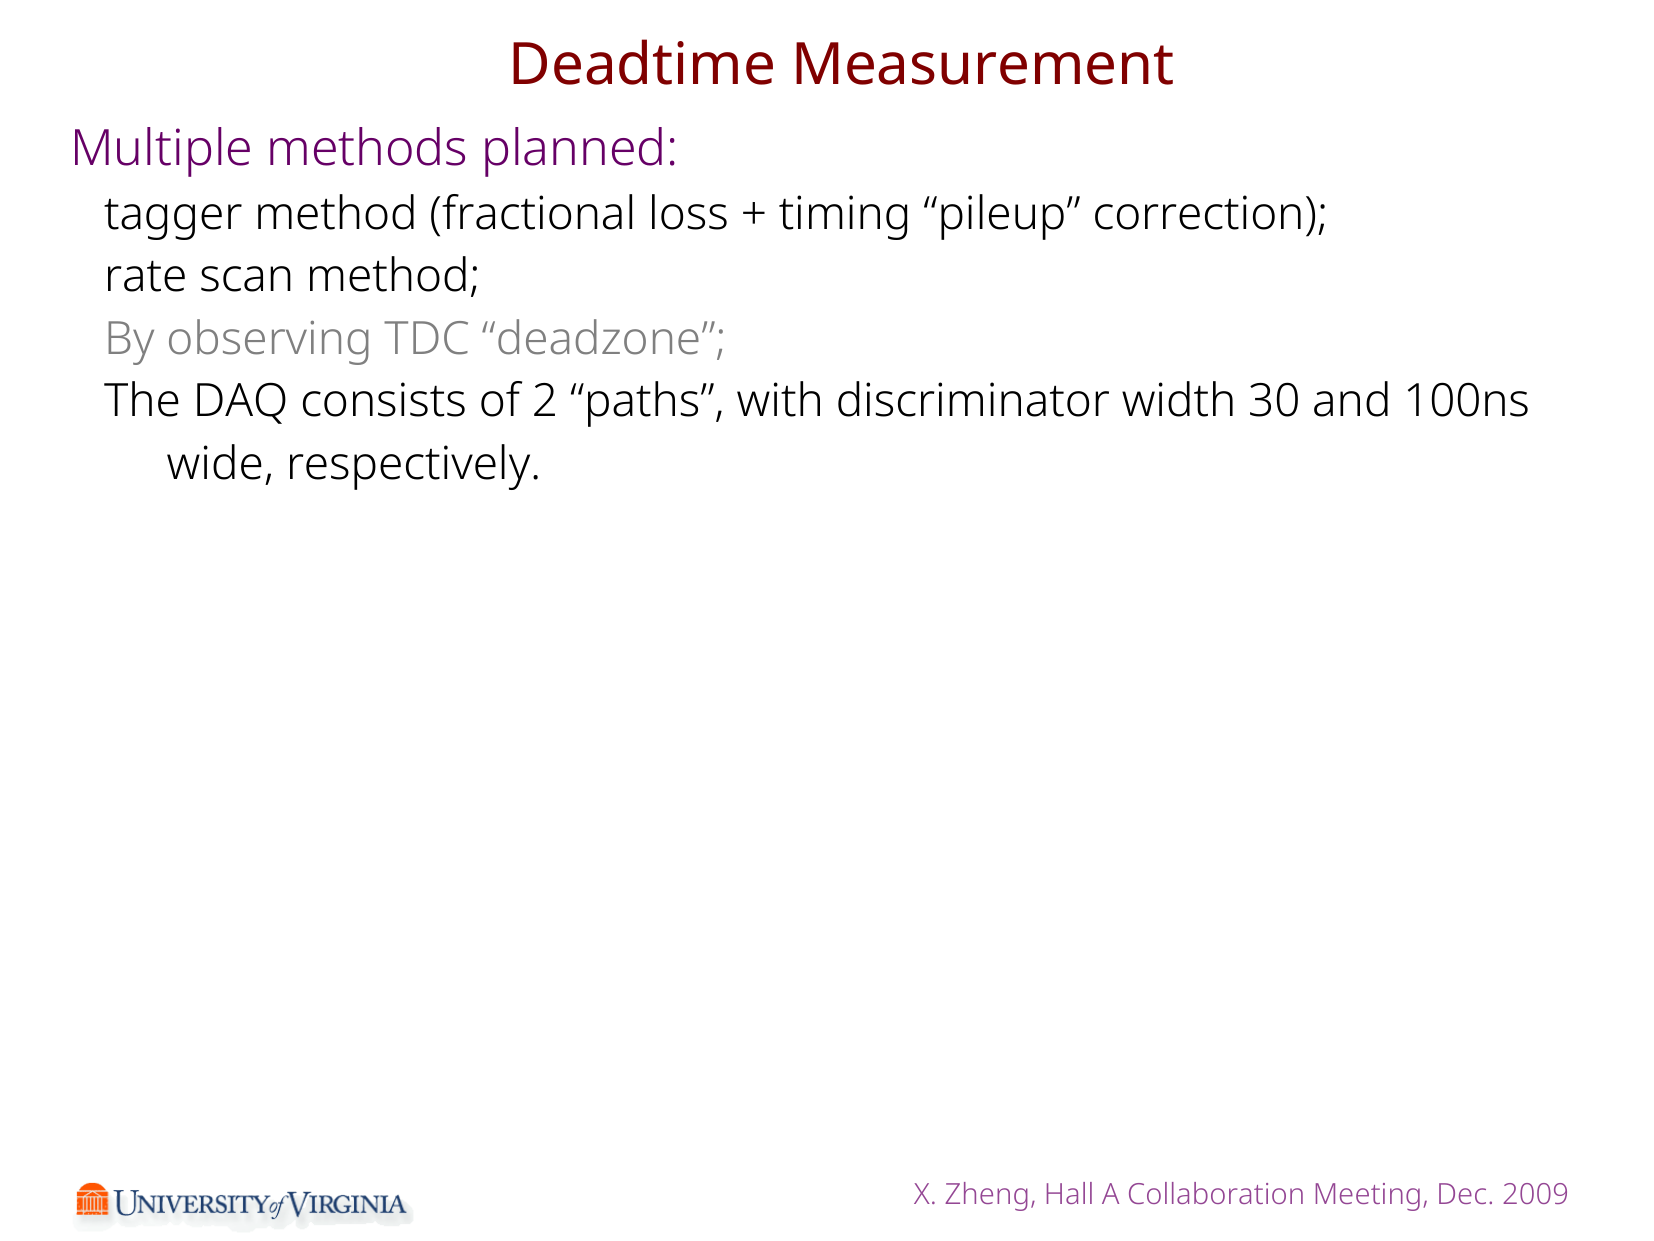

# Deadtime Measurement
Multiple methods planned:
tagger method (fractional loss + timing “pileup” correction);
rate scan method;
By observing TDC “deadzone”;
The DAQ consists of 2 “paths”, with discriminator width 30 and 100ns wide, respectively.